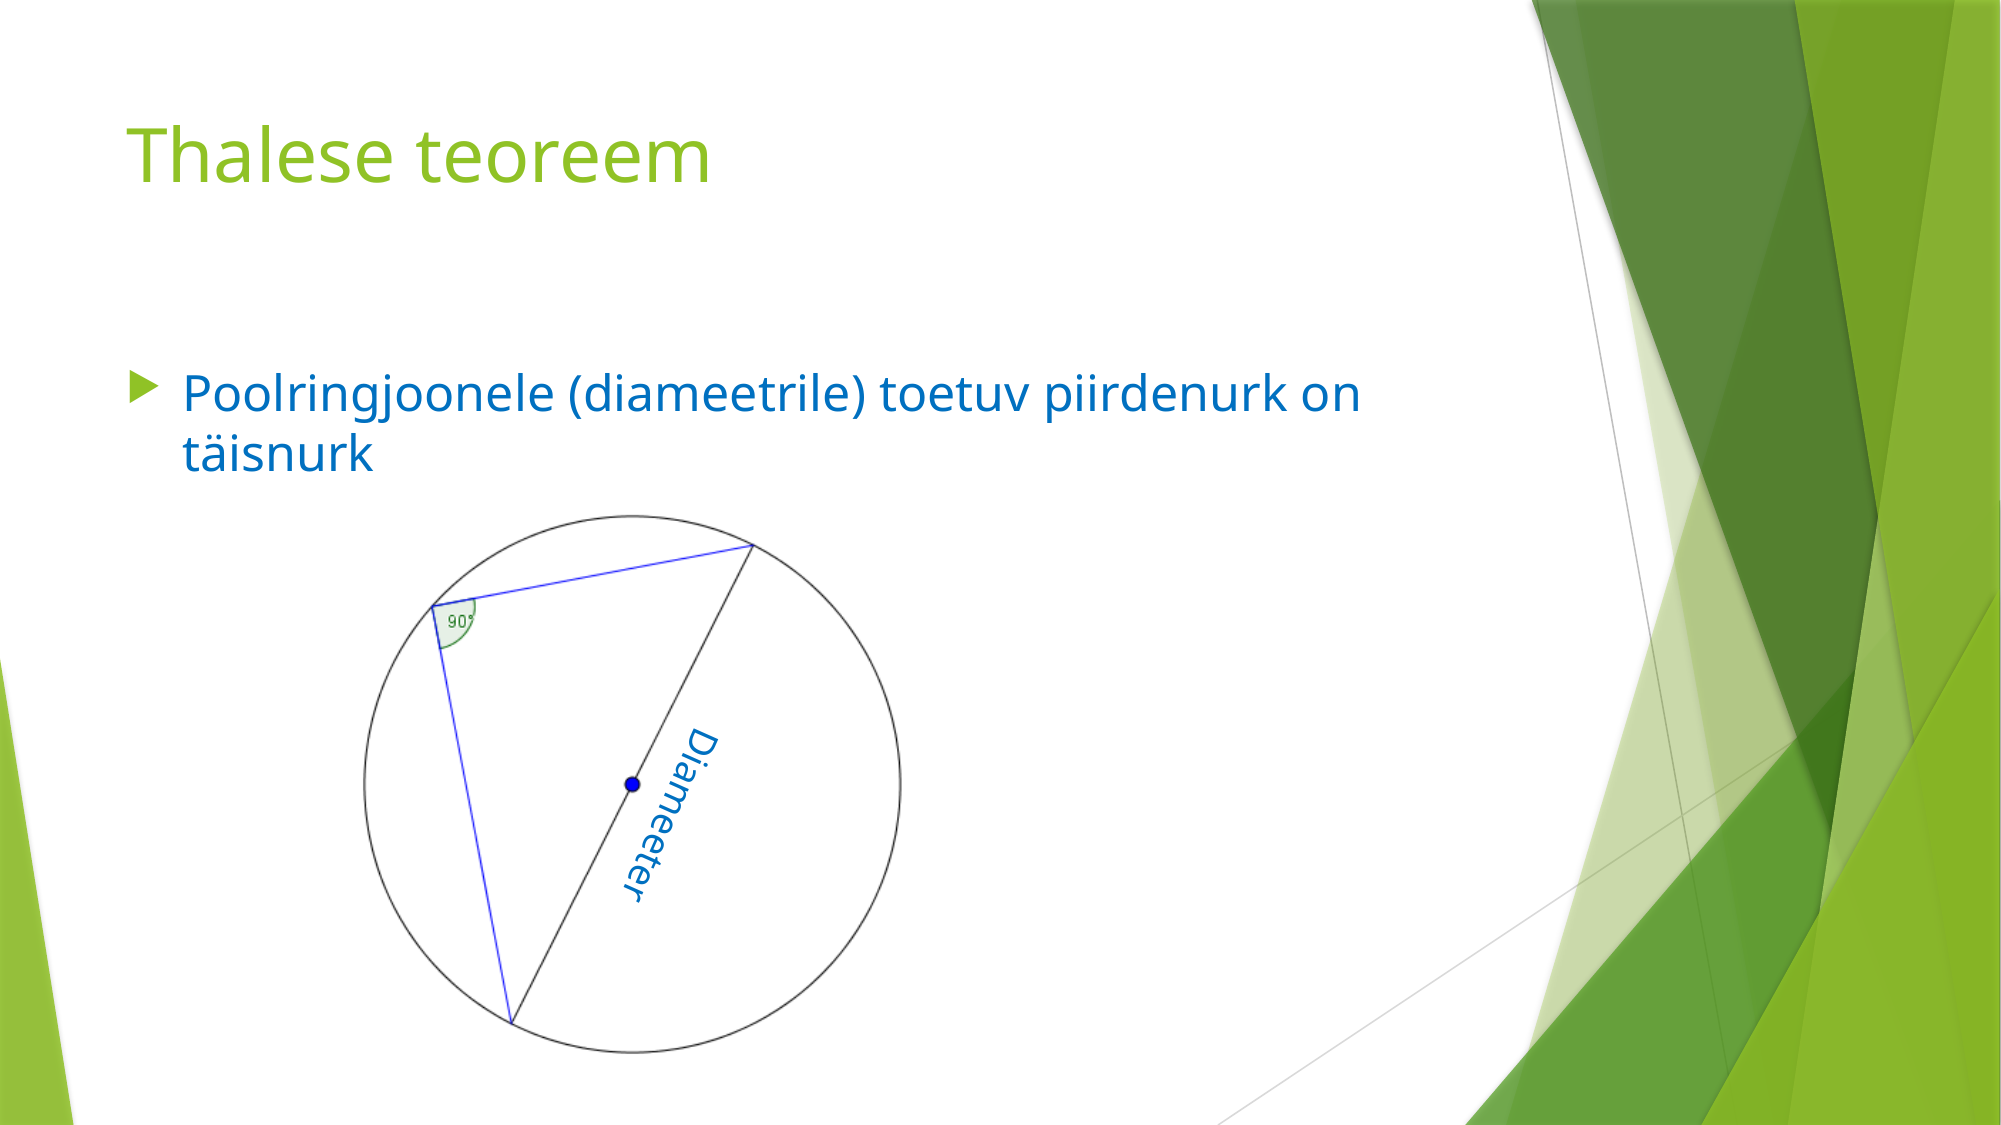

# Thalese teoreem
Poolringjoonele (diameetrile) toetuv piirdenurk on täisnurk
Diameeter